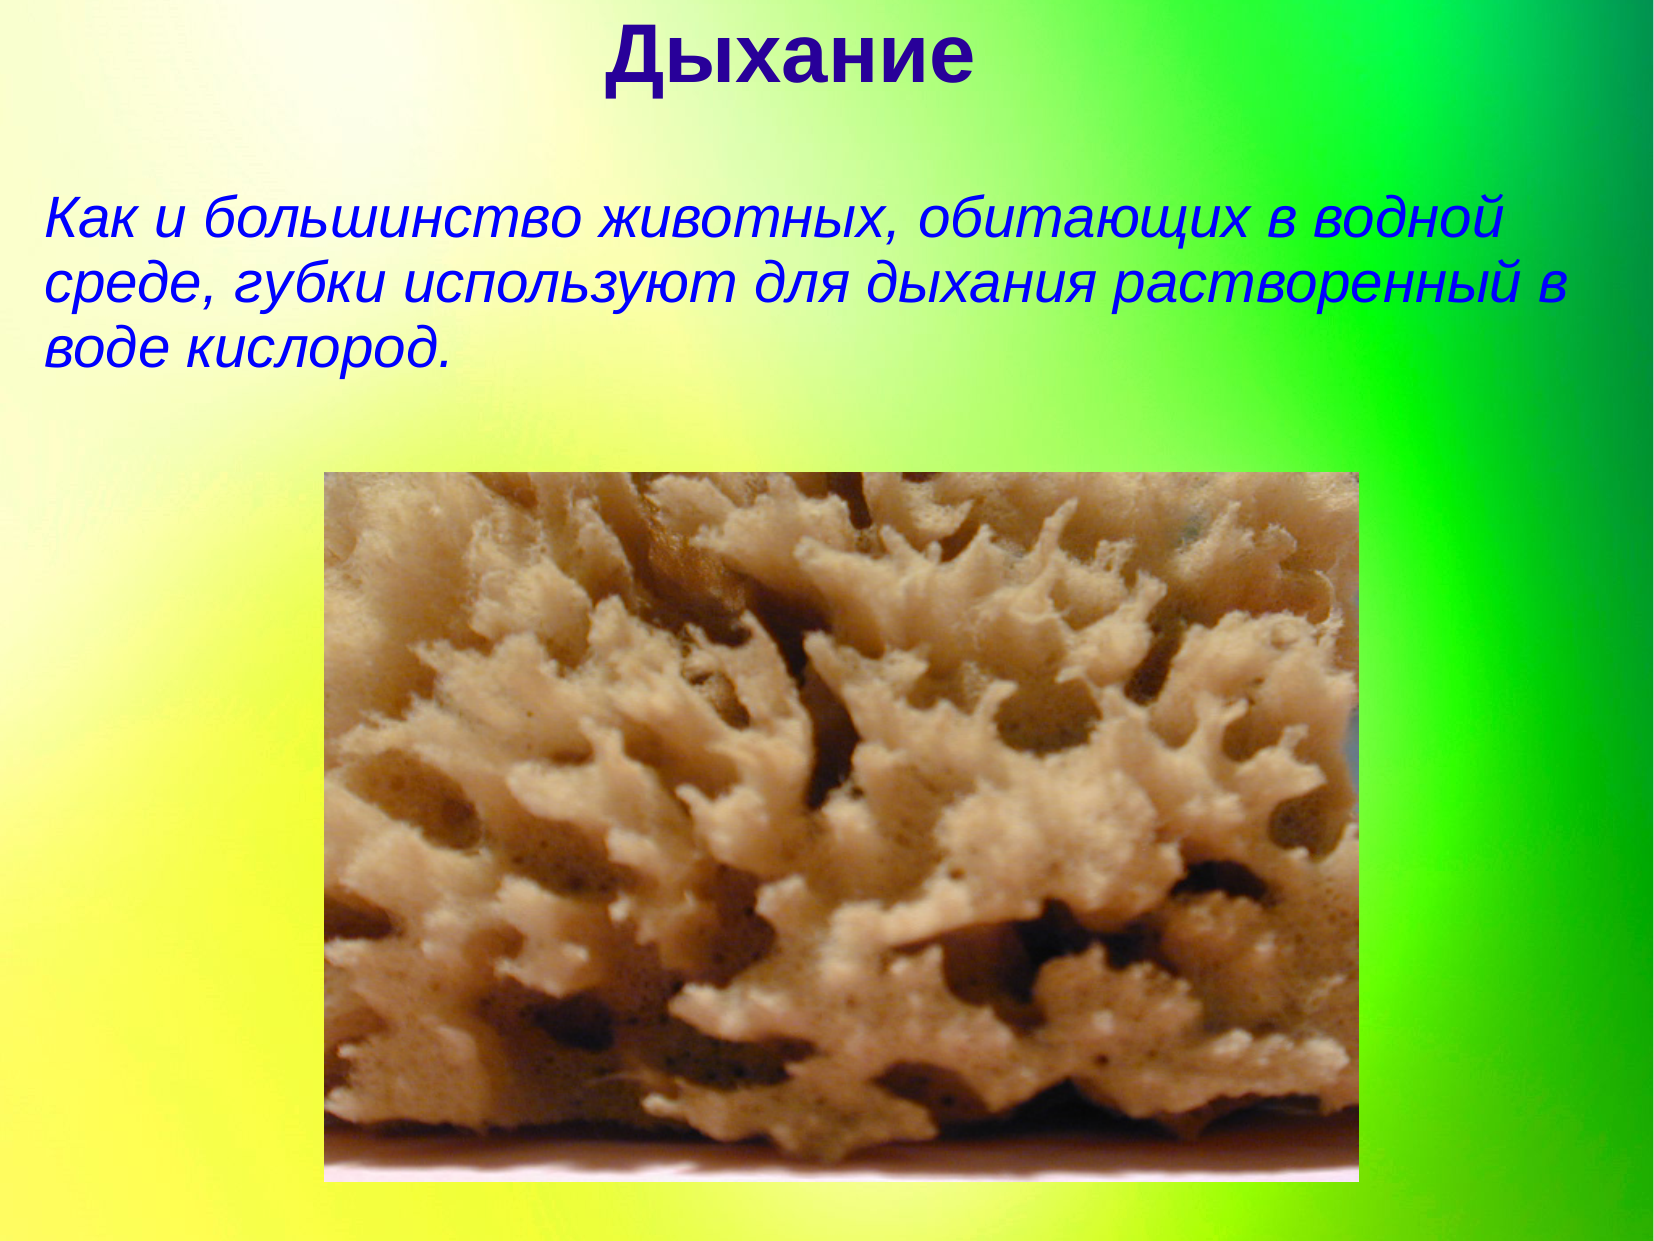

Дыхание
Как и большинство животных, обитающих в водной среде, губки используют для дыхания растворенный в воде кислород.